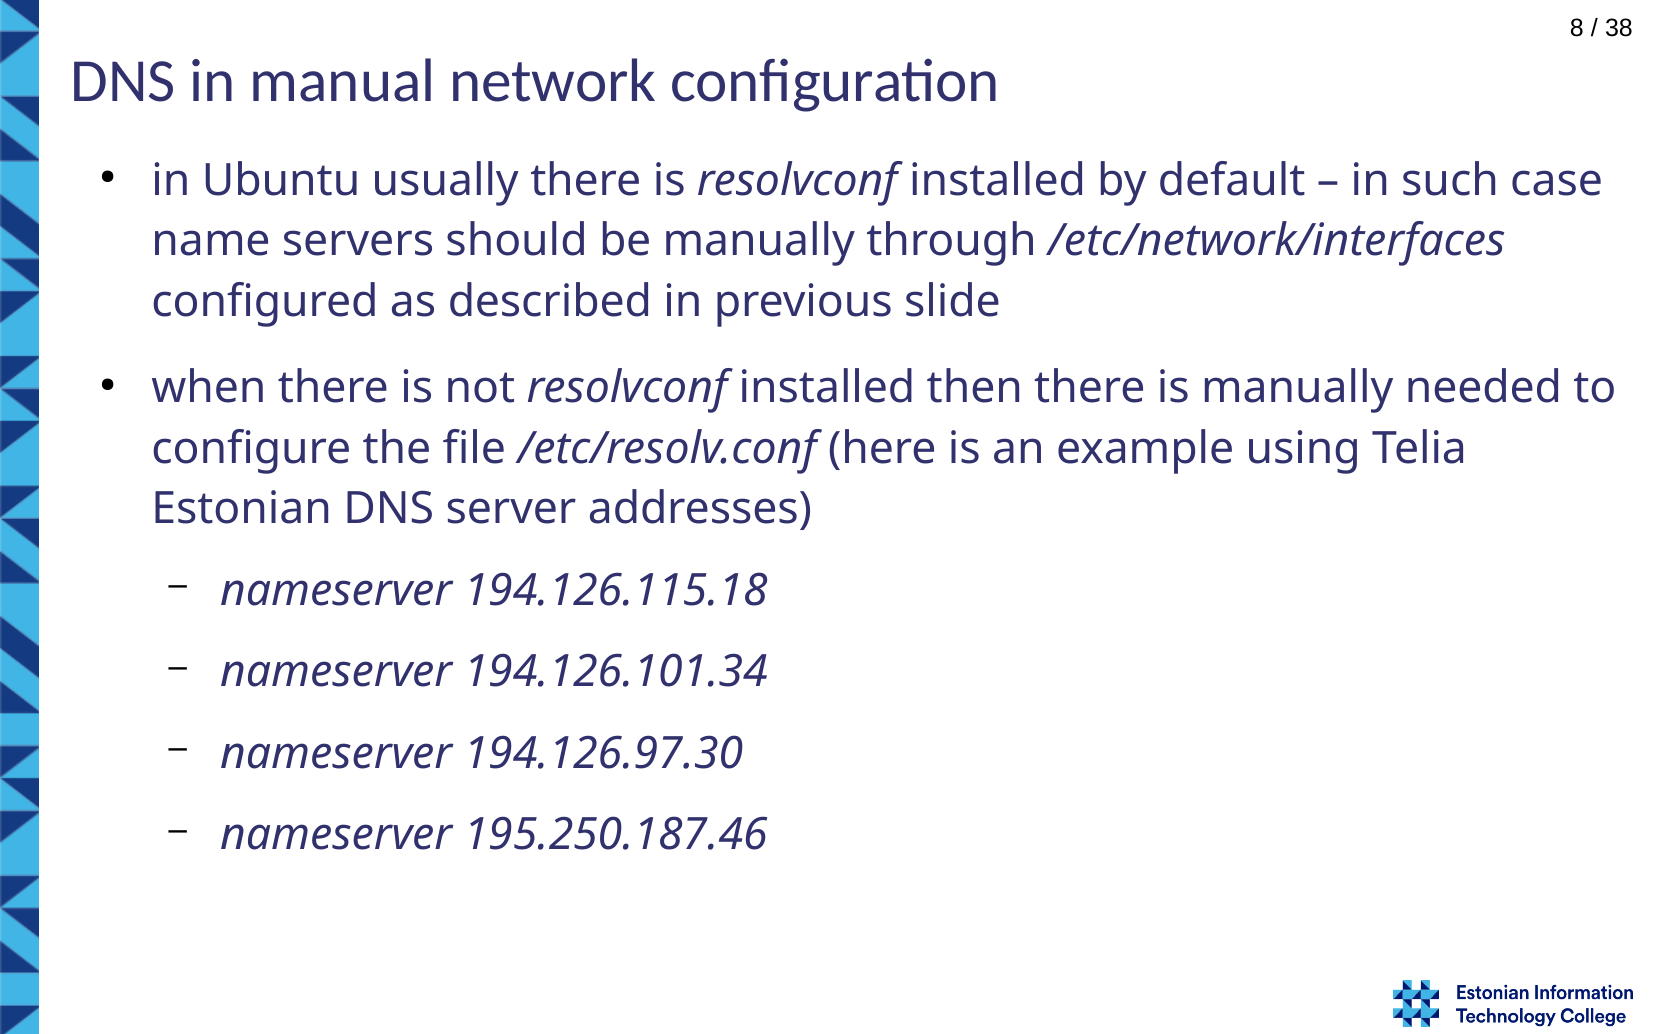

# DNS in manual network configuration
in Ubuntu usually there is resolvconf installed by default – in such case name servers should be manually through /etc/network/interfaces configured as described in previous slide
when there is not resolvconf installed then there is manually needed to configure the file /etc/resolv.conf (here is an example using Telia Estonian DNS server addresses)
nameserver 194.126.115.18
nameserver 194.126.101.34
nameserver 194.126.97.30
nameserver 195.250.187.46